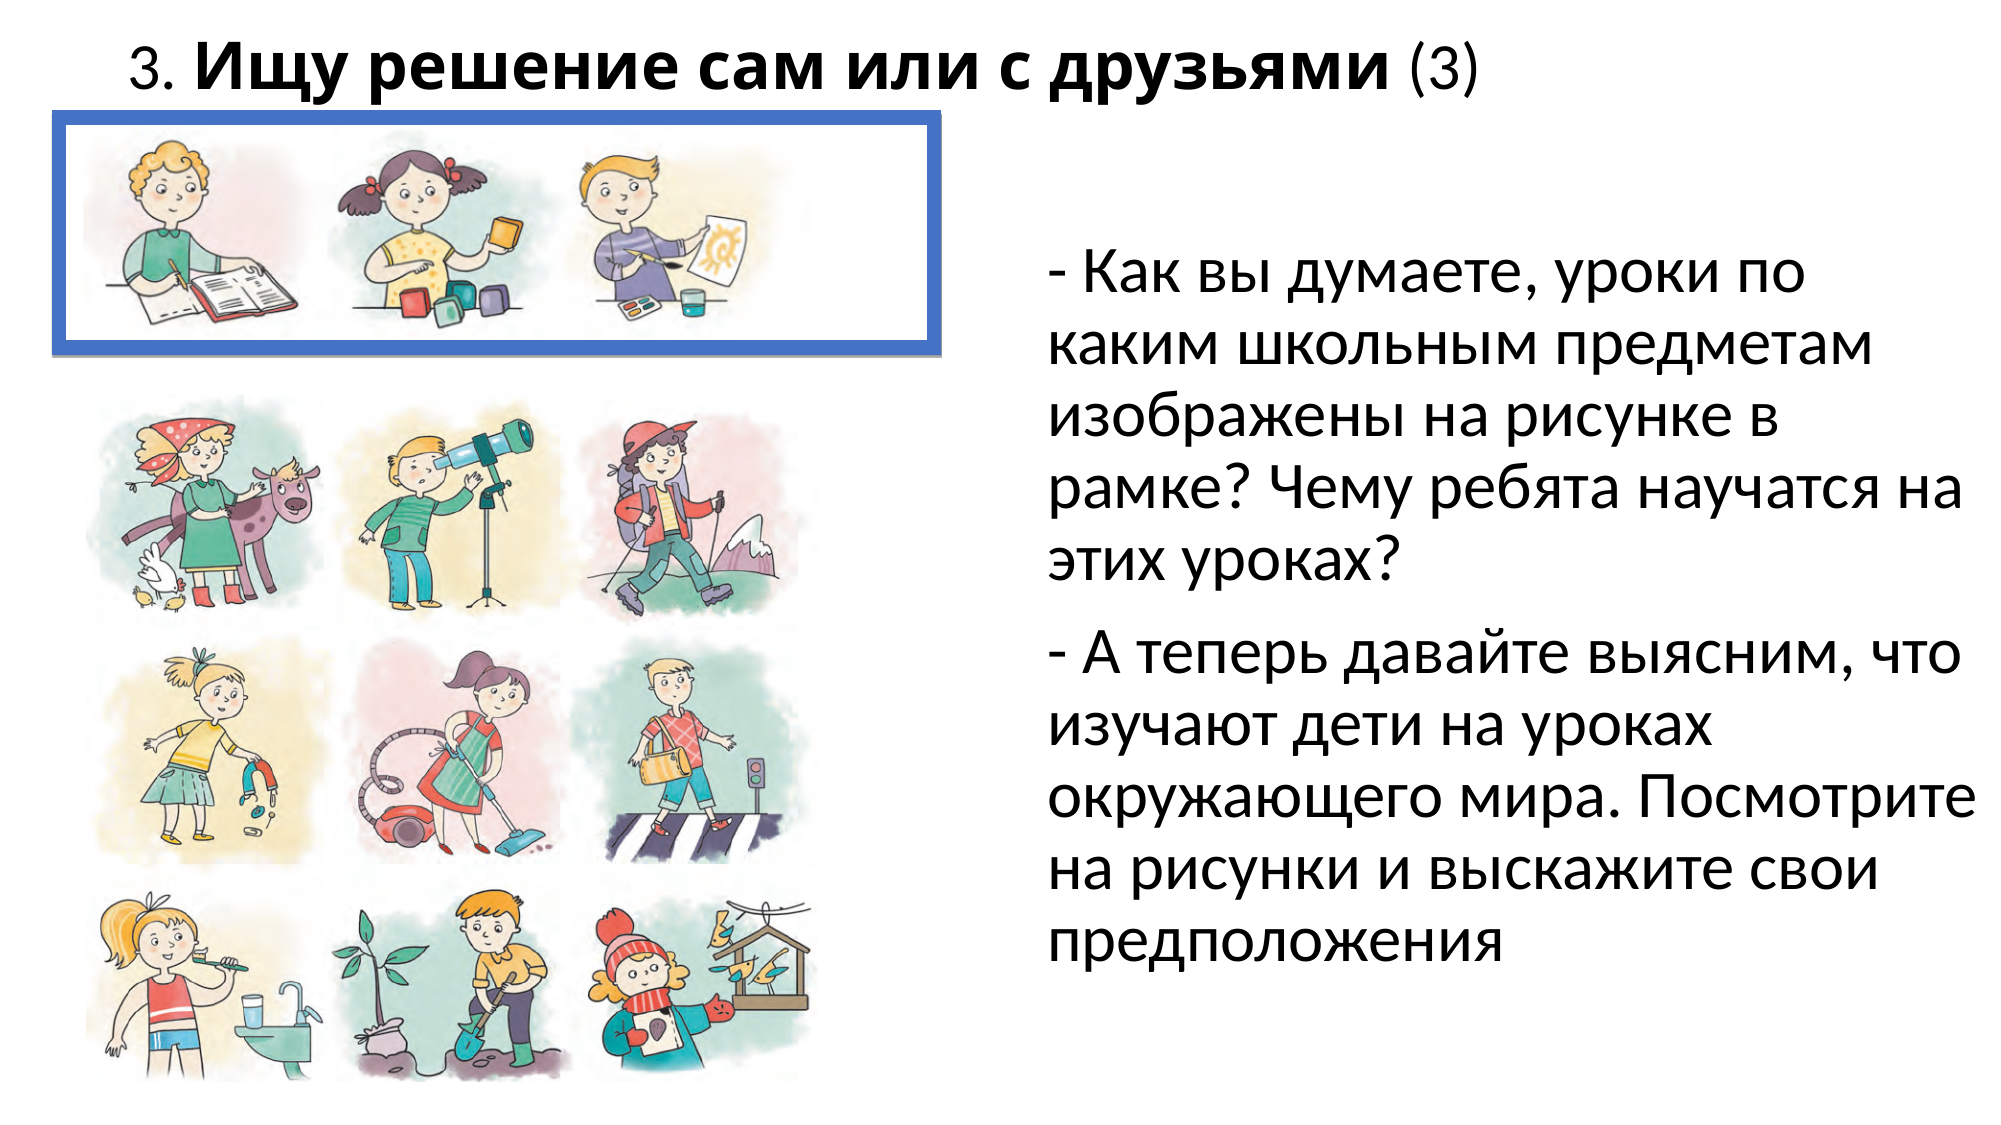

3. Ищу решение сам или с друзьями (3)
# - Как вы думаете, уроки по каким школьным предметам изображены на рисунке в рамке? Чему ребята научатся на этих уроках?
- А теперь давайте выясним, что изучают дети на уроках окружающего мира. Посмотрите на рисунки и выскажите свои предположения